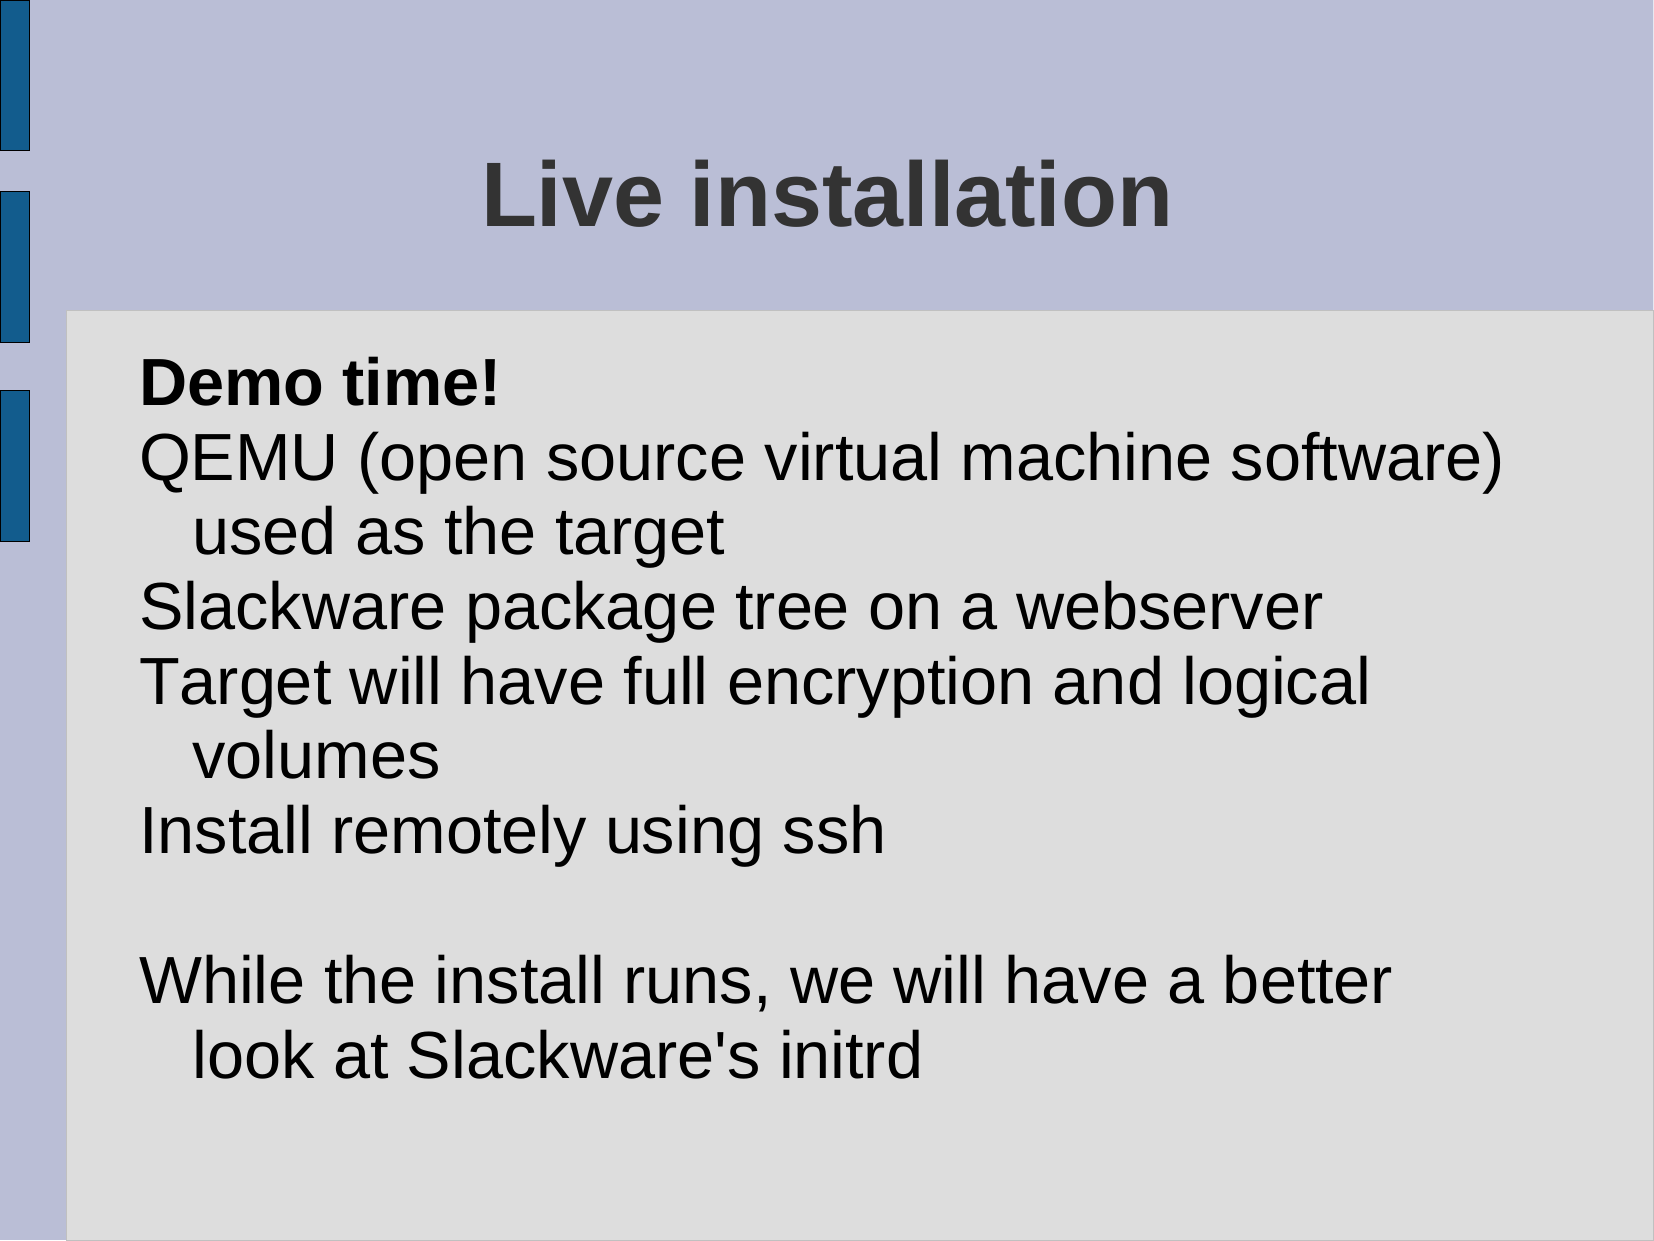

# Live installation
Demo time!
QEMU (open source virtual machine software) used as the target
Slackware package tree on a webserver
Target will have full encryption and logical volumes
Install remotely using ssh
While the install runs, we will have a better look at Slackware's initrd